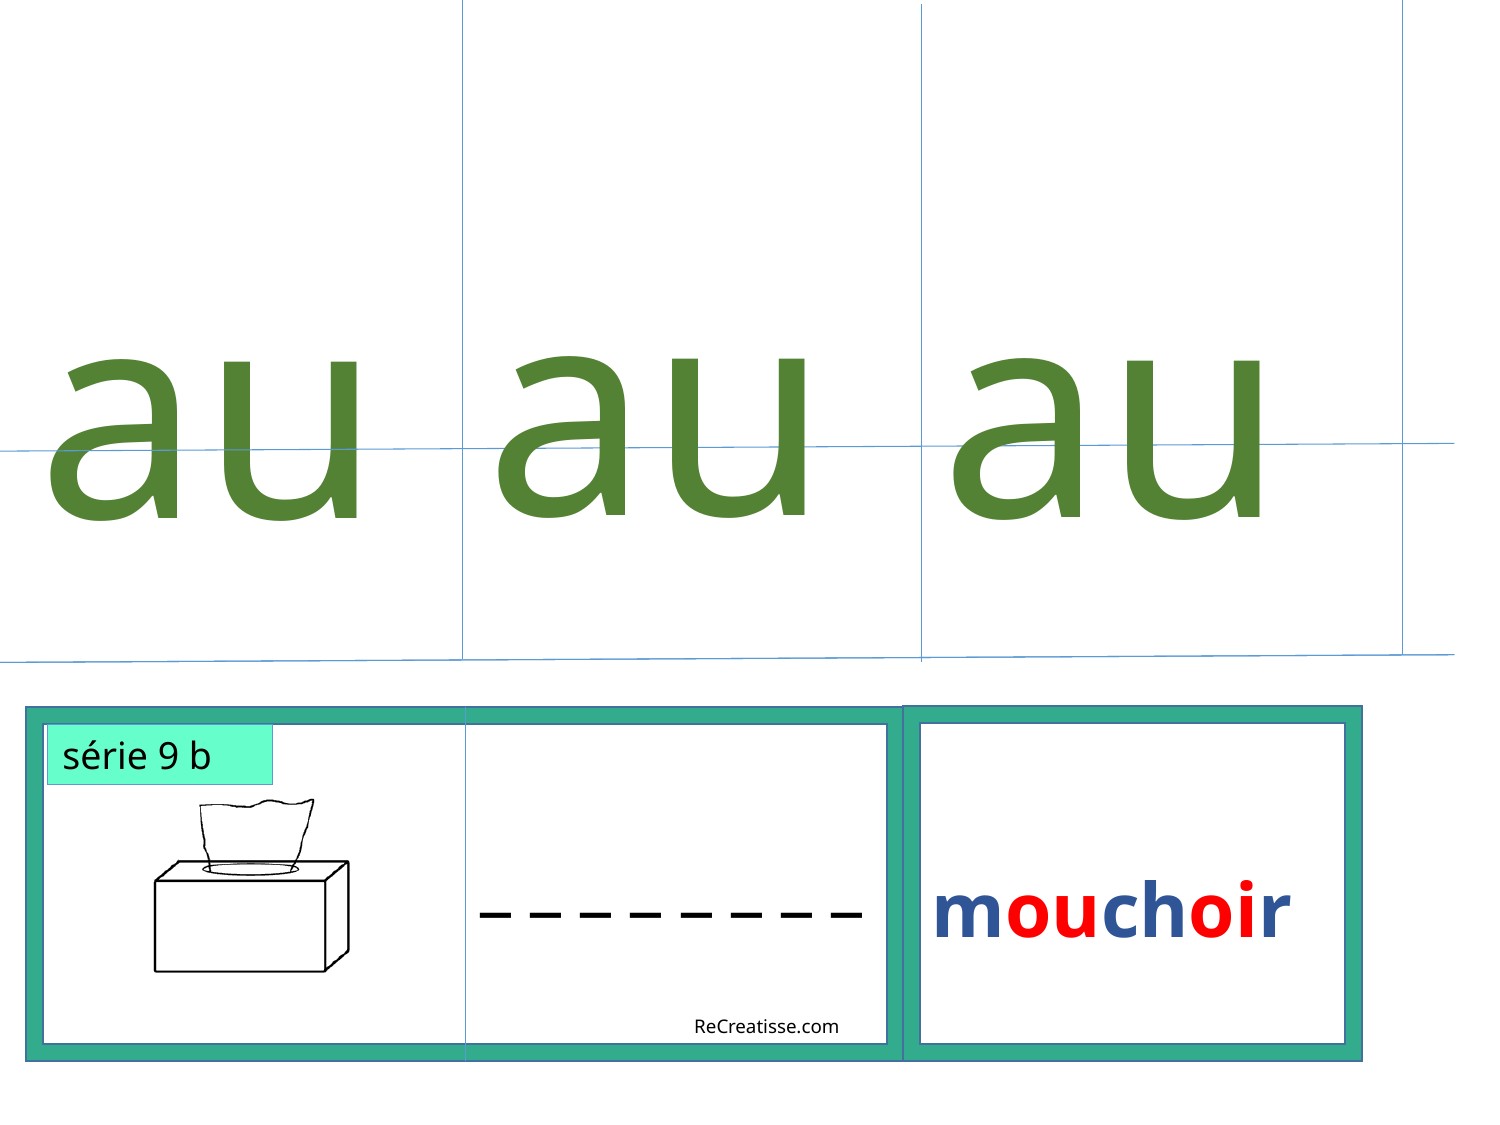

au
au
au
série 9 b
_ _ _ _ _ _ _ _
mouchoir
ReCreatisse.com